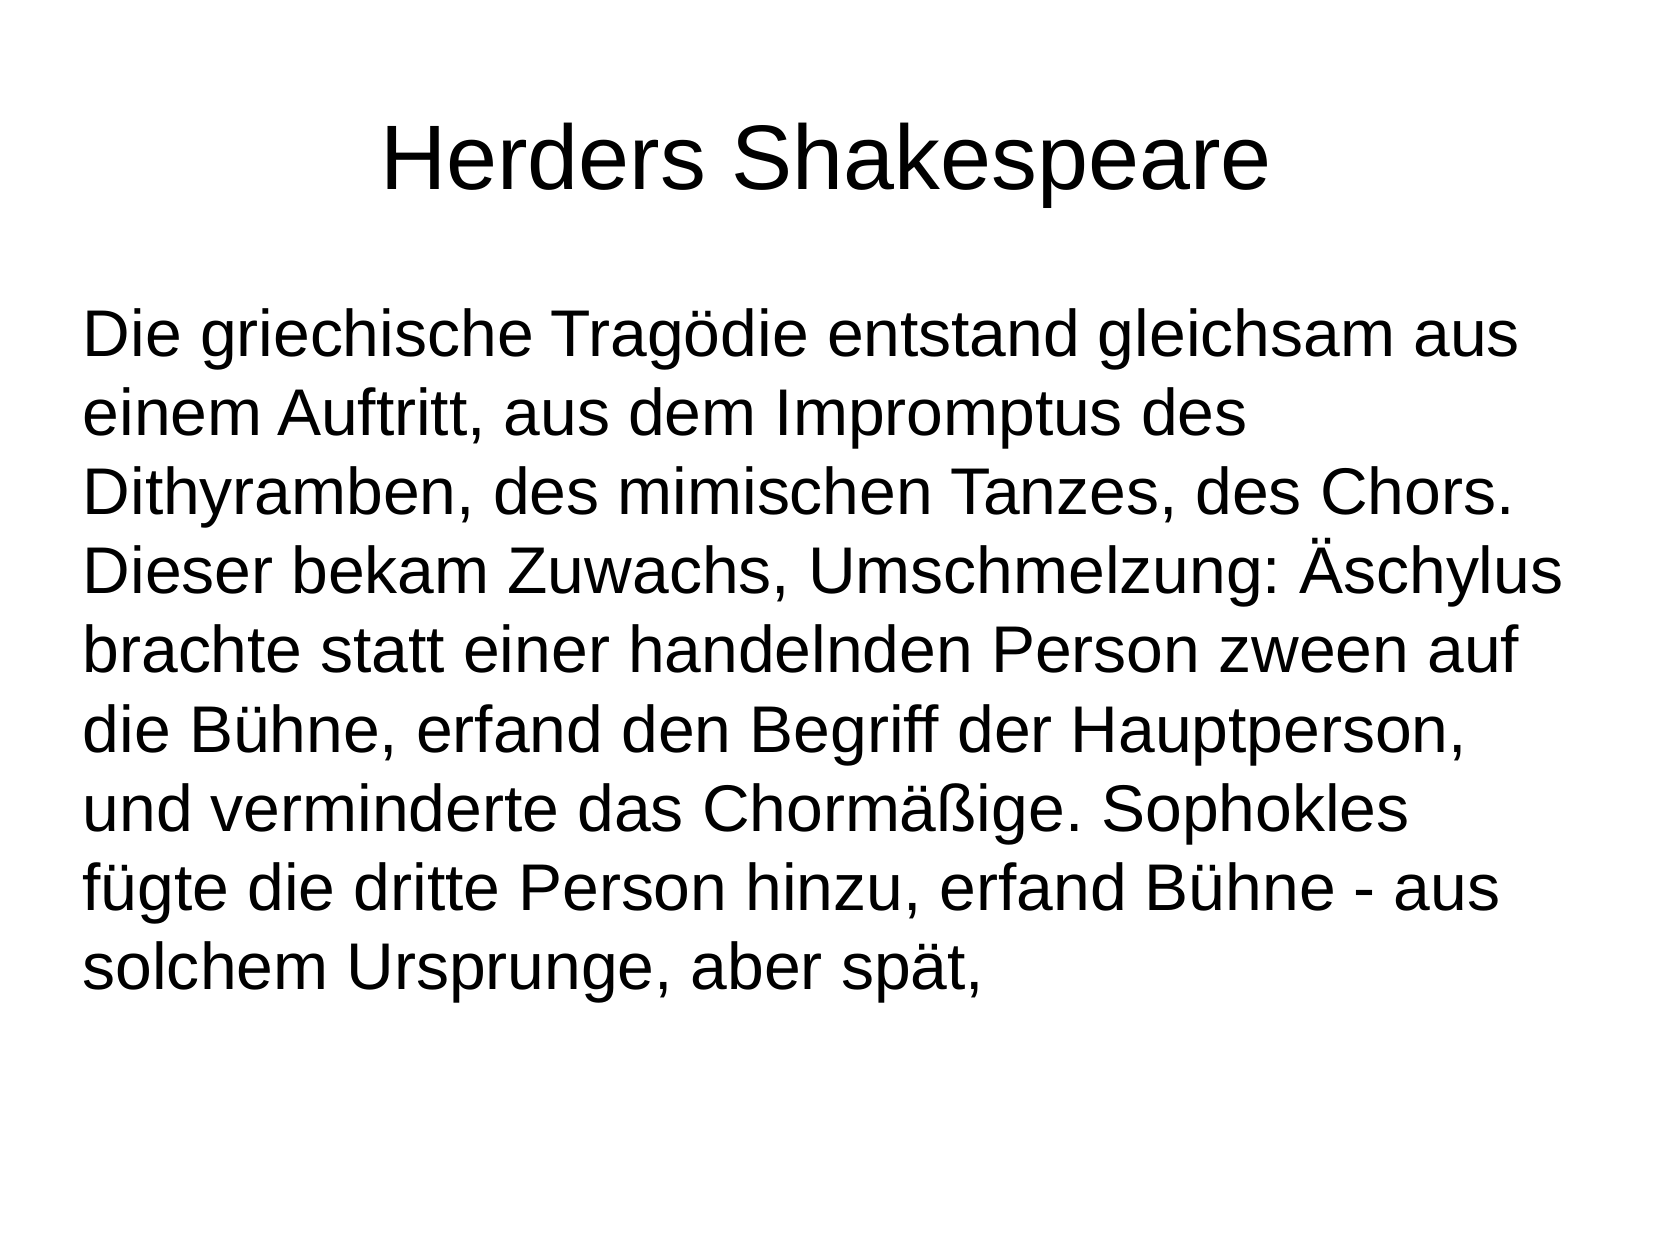

# Herders Shakespeare
Die griechische Tragödie entstand gleichsam aus einem Auftritt, aus dem Impromptus des Dithyramben, des mimischen Tanzes, des Chors. Dieser bekam Zuwachs, Umschmelzung: Äschylus brachte statt einer handelnden Person zween auf die Bühne, erfand den Begriff der Hauptperson, und verminderte das Chormäßige. Sophokles fügte die dritte Person hinzu, erfand Bühne - aus solchem Ursprunge, aber spät,